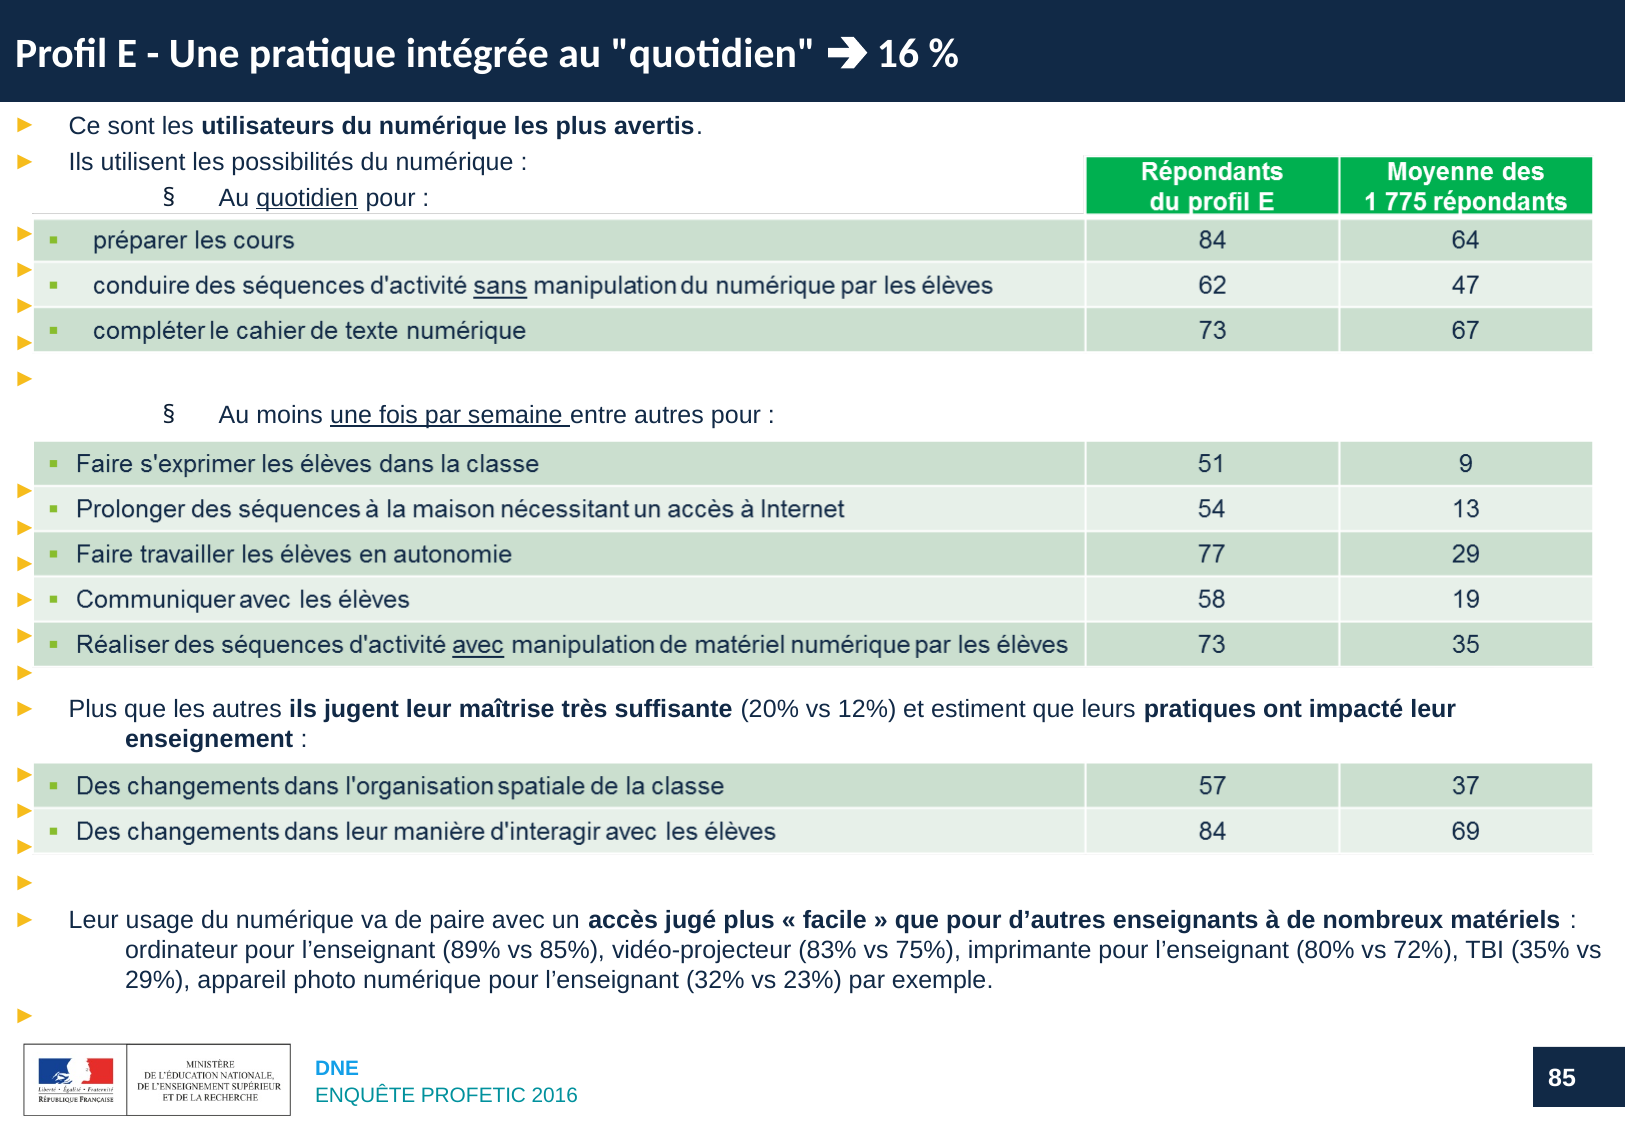

Profil E - Une pratique intégrée au "quotidien"  16 %
# Ce sont les utilisateurs du numérique les plus avertis.
Ils utilisent les possibilités du numérique :
Au quotidien pour :
Au moins une fois par semaine entre autres pour :
Plus que les autres ils jugent leur maîtrise très suffisante (20% vs 12%) et estiment que leurs pratiques ont impacté leur enseignement :
Leur usage du numérique va de paire avec un accès jugé plus « facile » que pour d’autres enseignants à de nombreux matériels : ordinateur pour l’enseignant (89% vs 85%), vidéo-projecteur (83% vs 75%), imprimante pour l’enseignant (80% vs 72%), TBI (35% vs 29%), appareil photo numérique pour l’enseignant (32% vs 23%) par exemple.